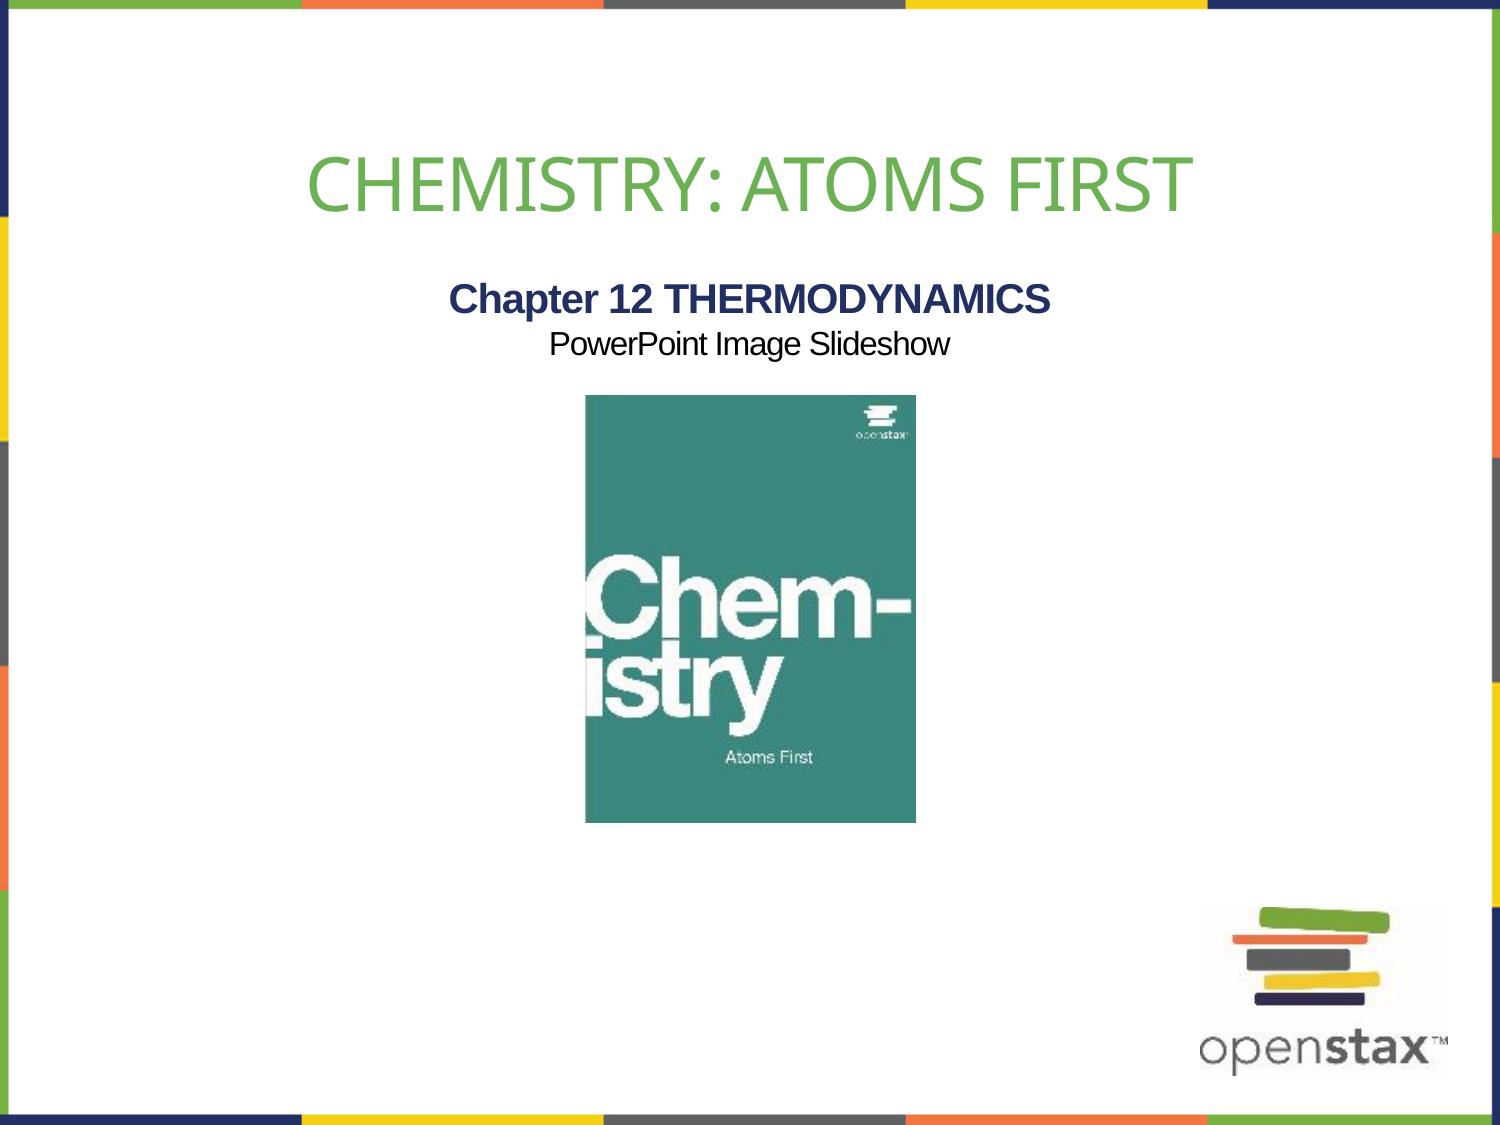

CHEMISTRY: Atoms First
Chapter 12 Thermodynamics
PowerPoint Image Slideshow